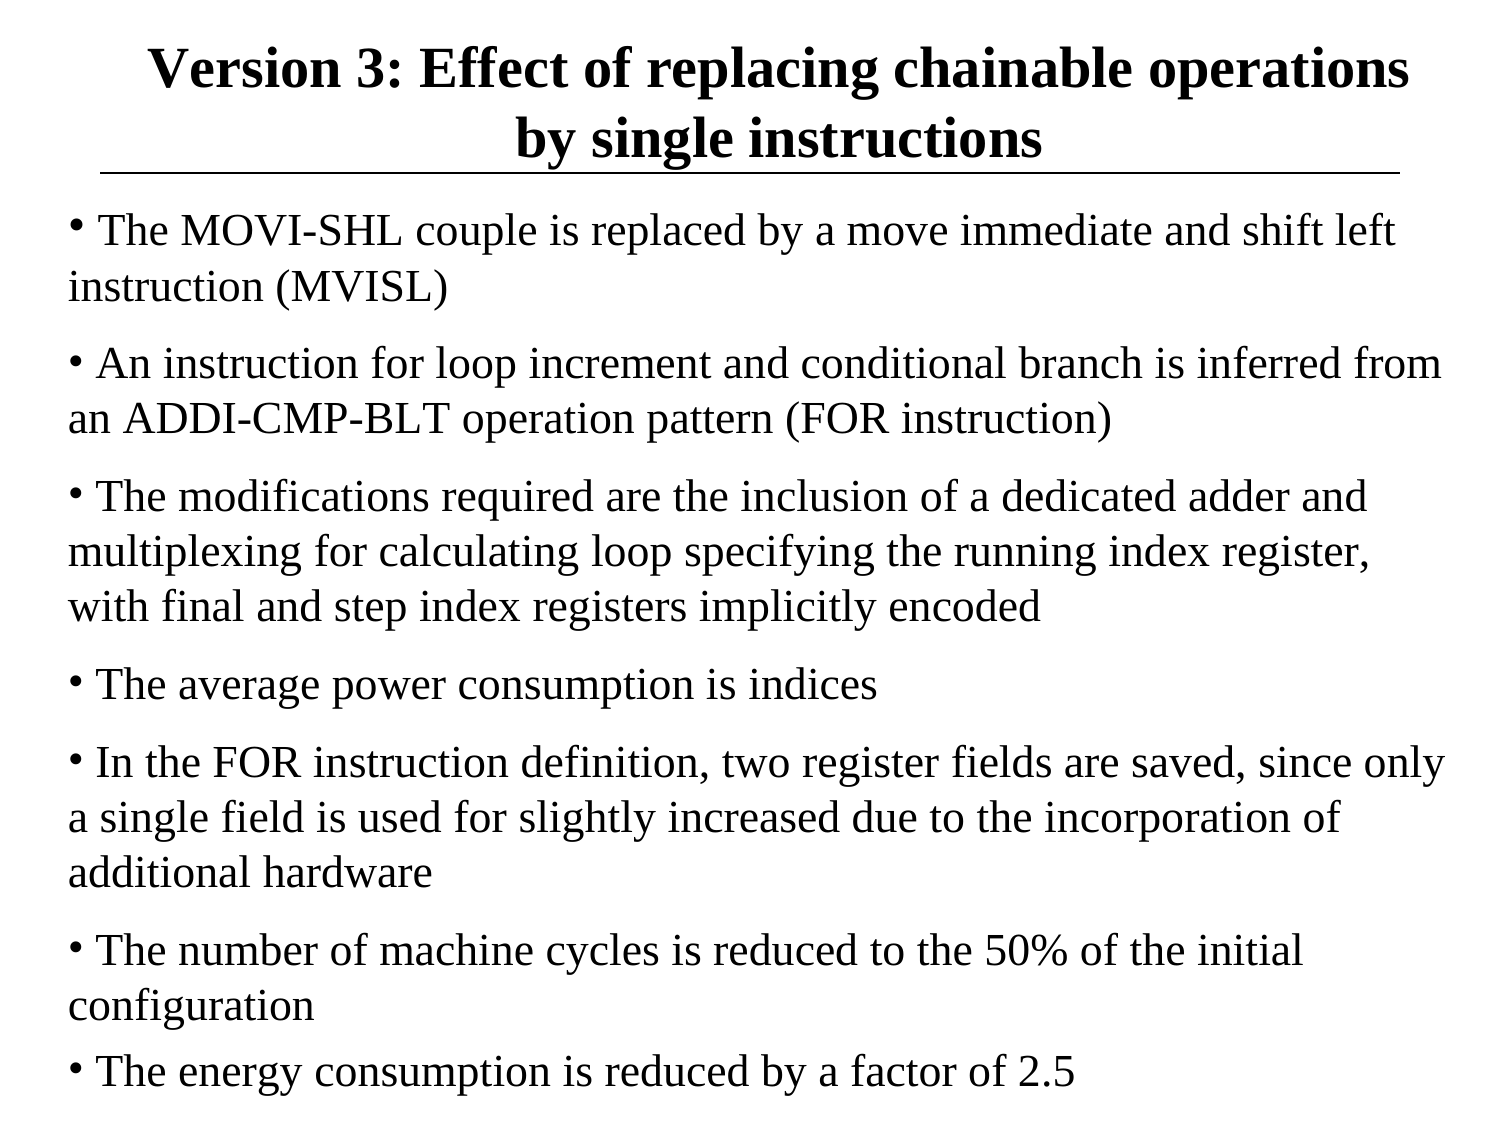

# Version 3: Effect of replacing chainable operations by single instructions
 The MOVI-SHL couple is replaced by a move immediate and shift left instruction (MVISL)
 An instruction for loop increment and conditional branch is inferred from an ADDI-CMP-BLT operation pattern (FOR instruction)
 The modifications required are the inclusion of a dedicated adder and multiplexing for calculating loop specifying the running index register, with final and step index registers implicitly encoded
 The average power consumption is indices
 In the FOR instruction definition, two register fields are saved, since only a single field is used for slightly increased due to the incorporation of additional hardware
 The number of machine cycles is reduced to the 50% of the initial configuration
 The energy consumption is reduced by a factor of 2.5